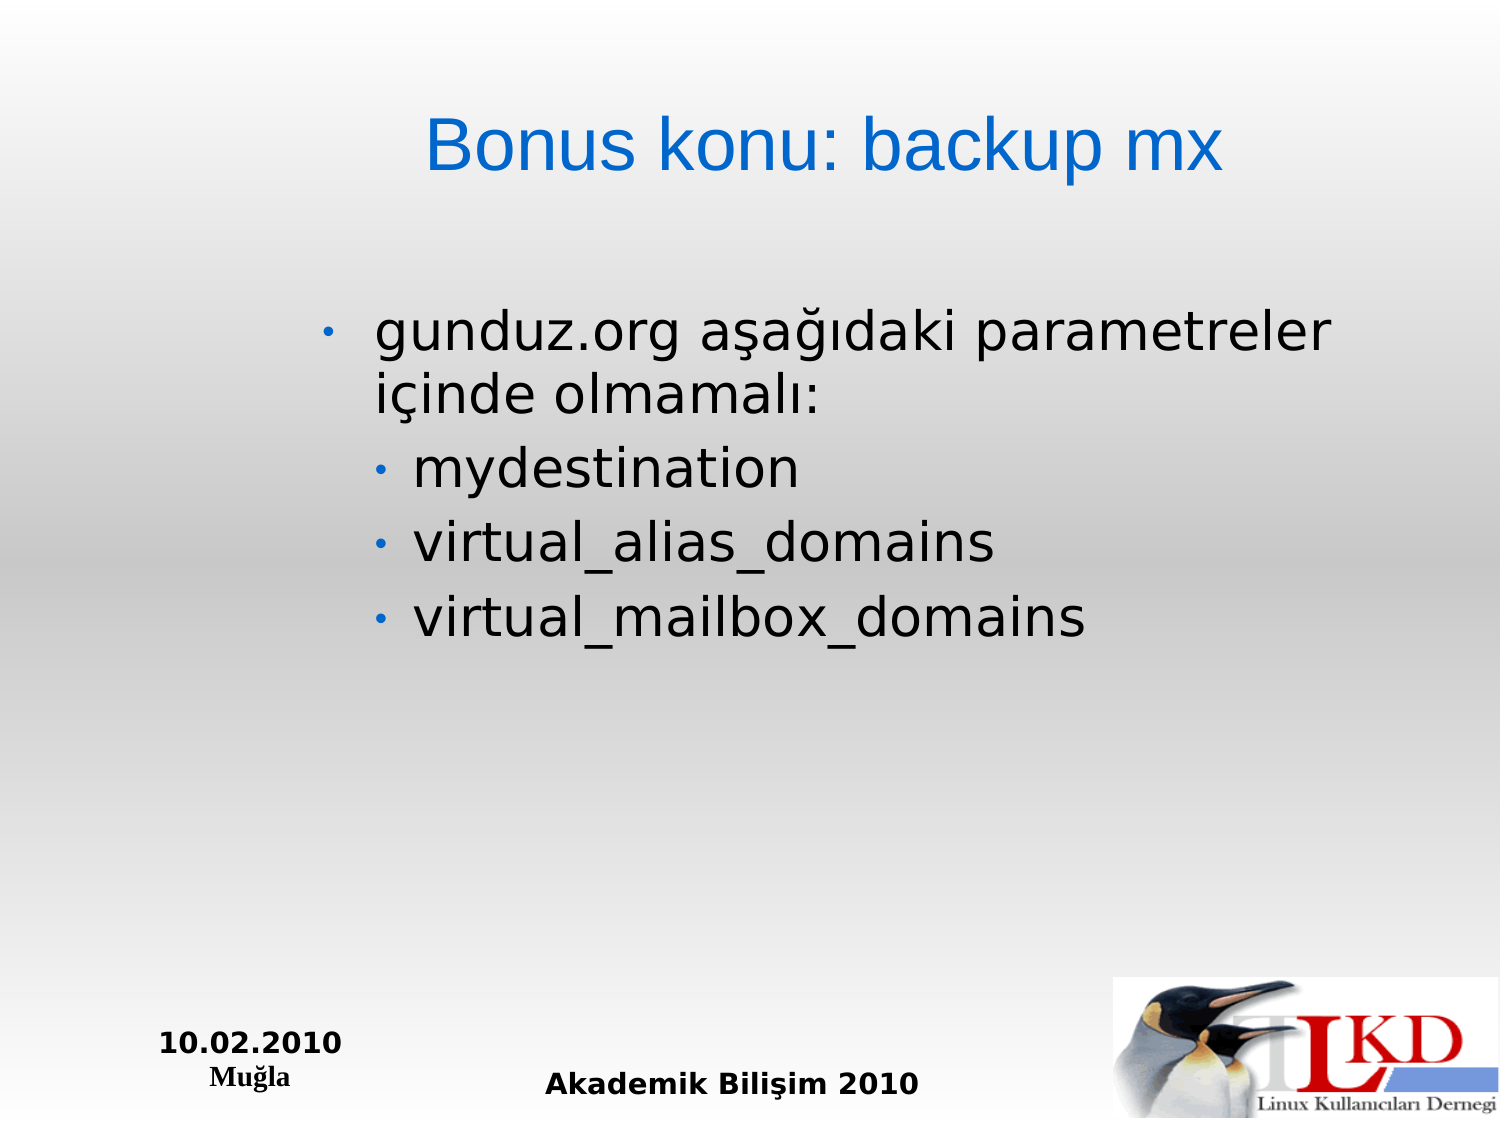

# Bonus konu: backup mx
gunduz.org aşağıdaki parametreler içinde olmamalı:
mydestination
virtual_alias_domains
virtual_mailbox_domains